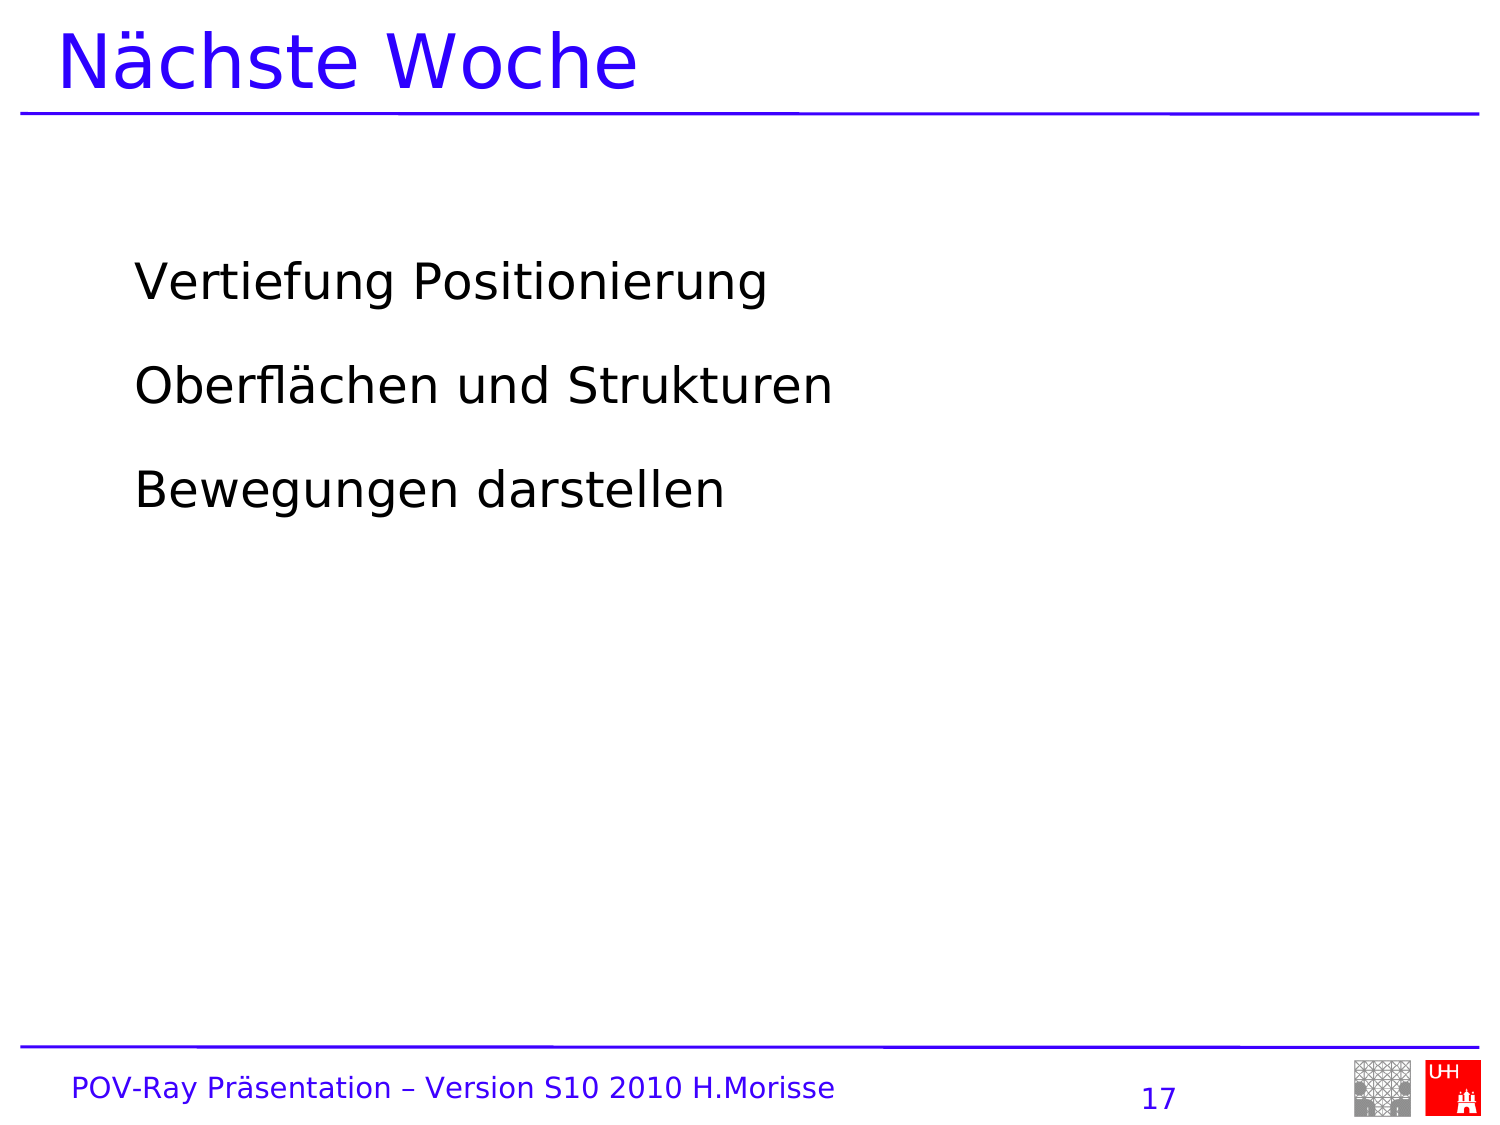

# Nächste Woche
Vertiefung Positionierung
Oberflächen und Strukturen
Bewegungen darstellen